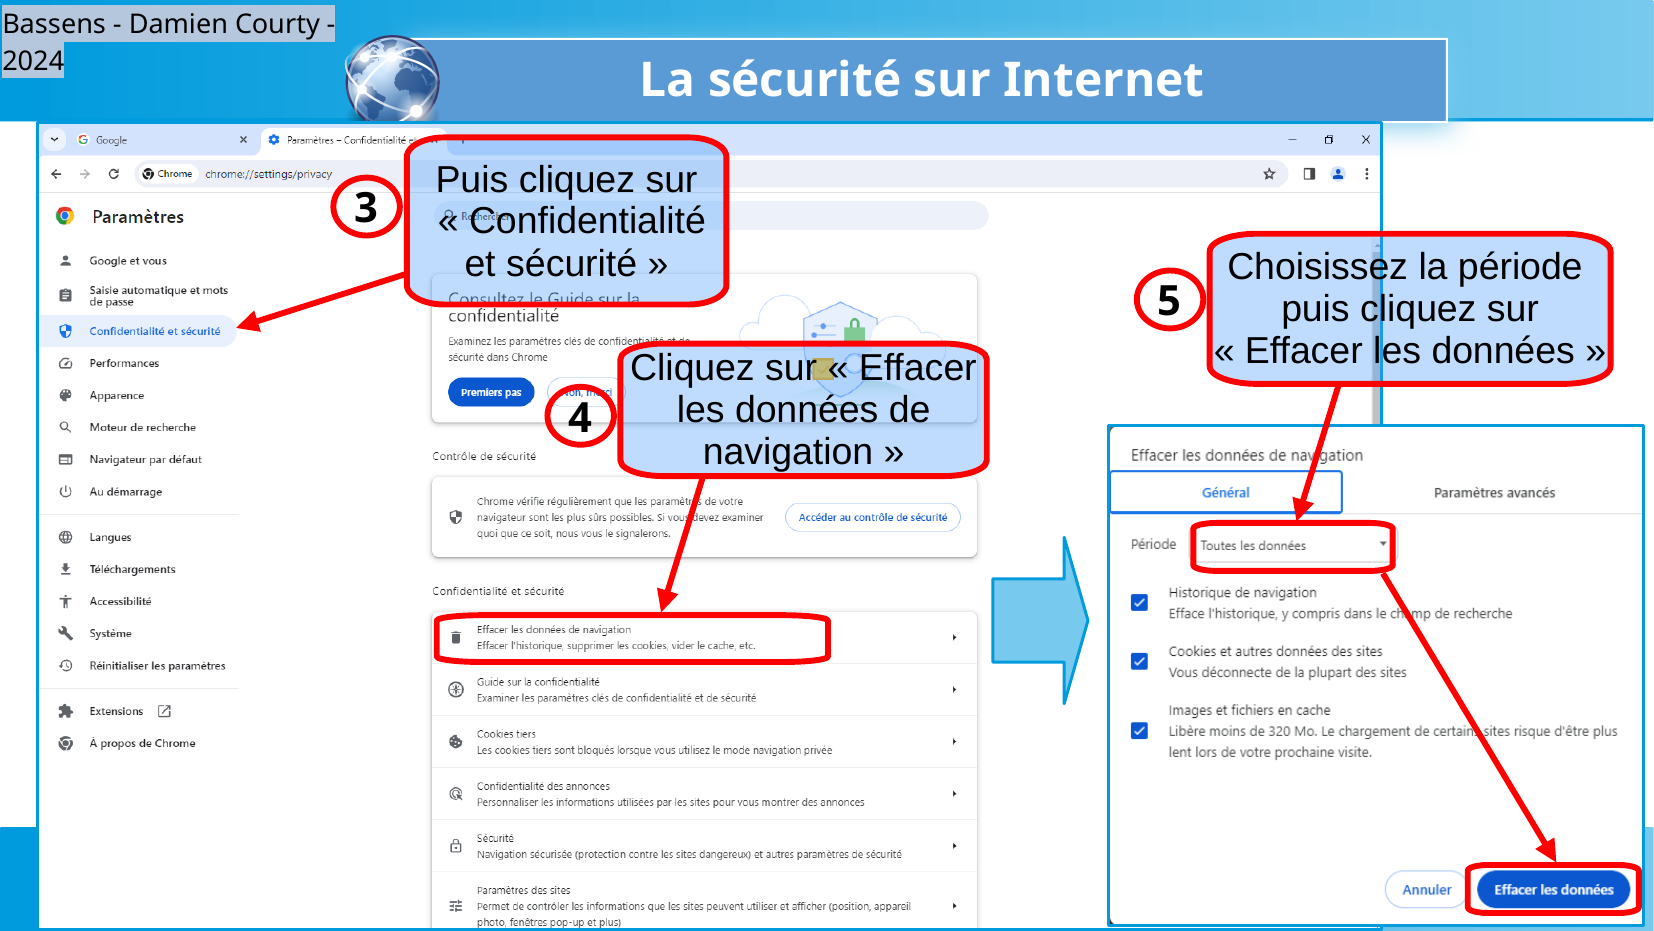

Bassens - Damien Courty - 2024
La sécurité sur Internet
Puis cliquez sur
 « Confidentialité
et sécurité »
3
Choisissez la période
puis cliquez sur
« Effacer les données »
5
Cliquez sur « Effacer
les données de
navigation »
4